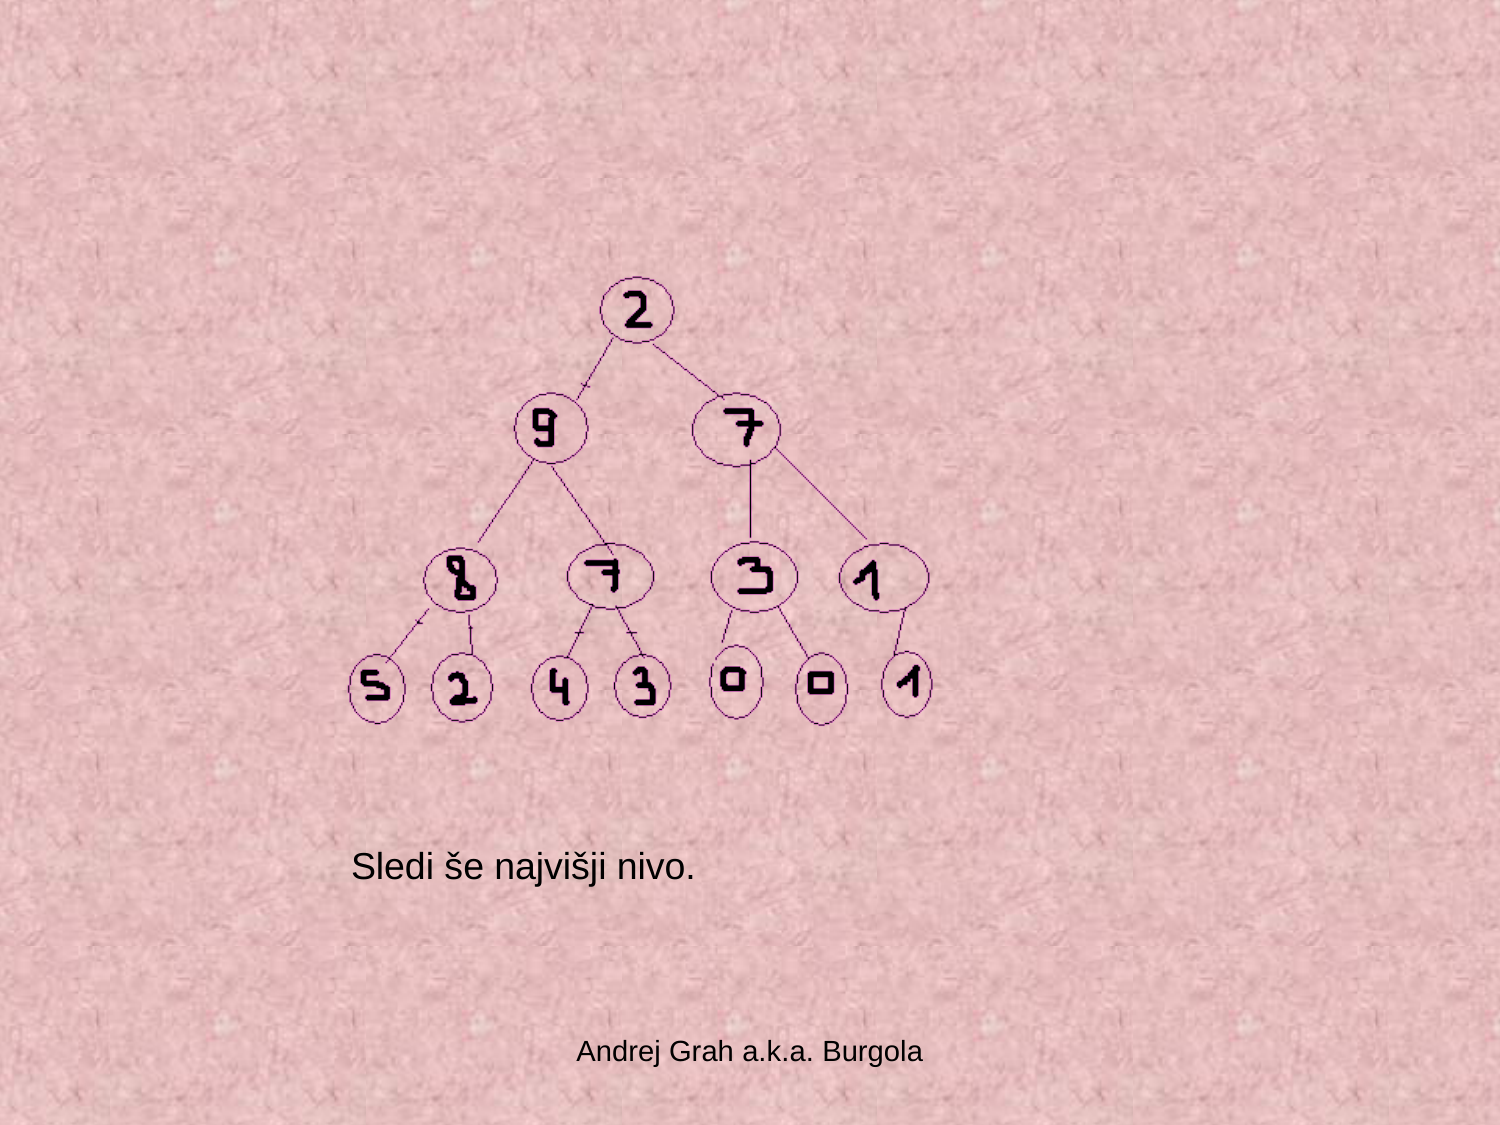

Sledi še najvišji nivo.
Andrej Grah a.k.a. Burgola